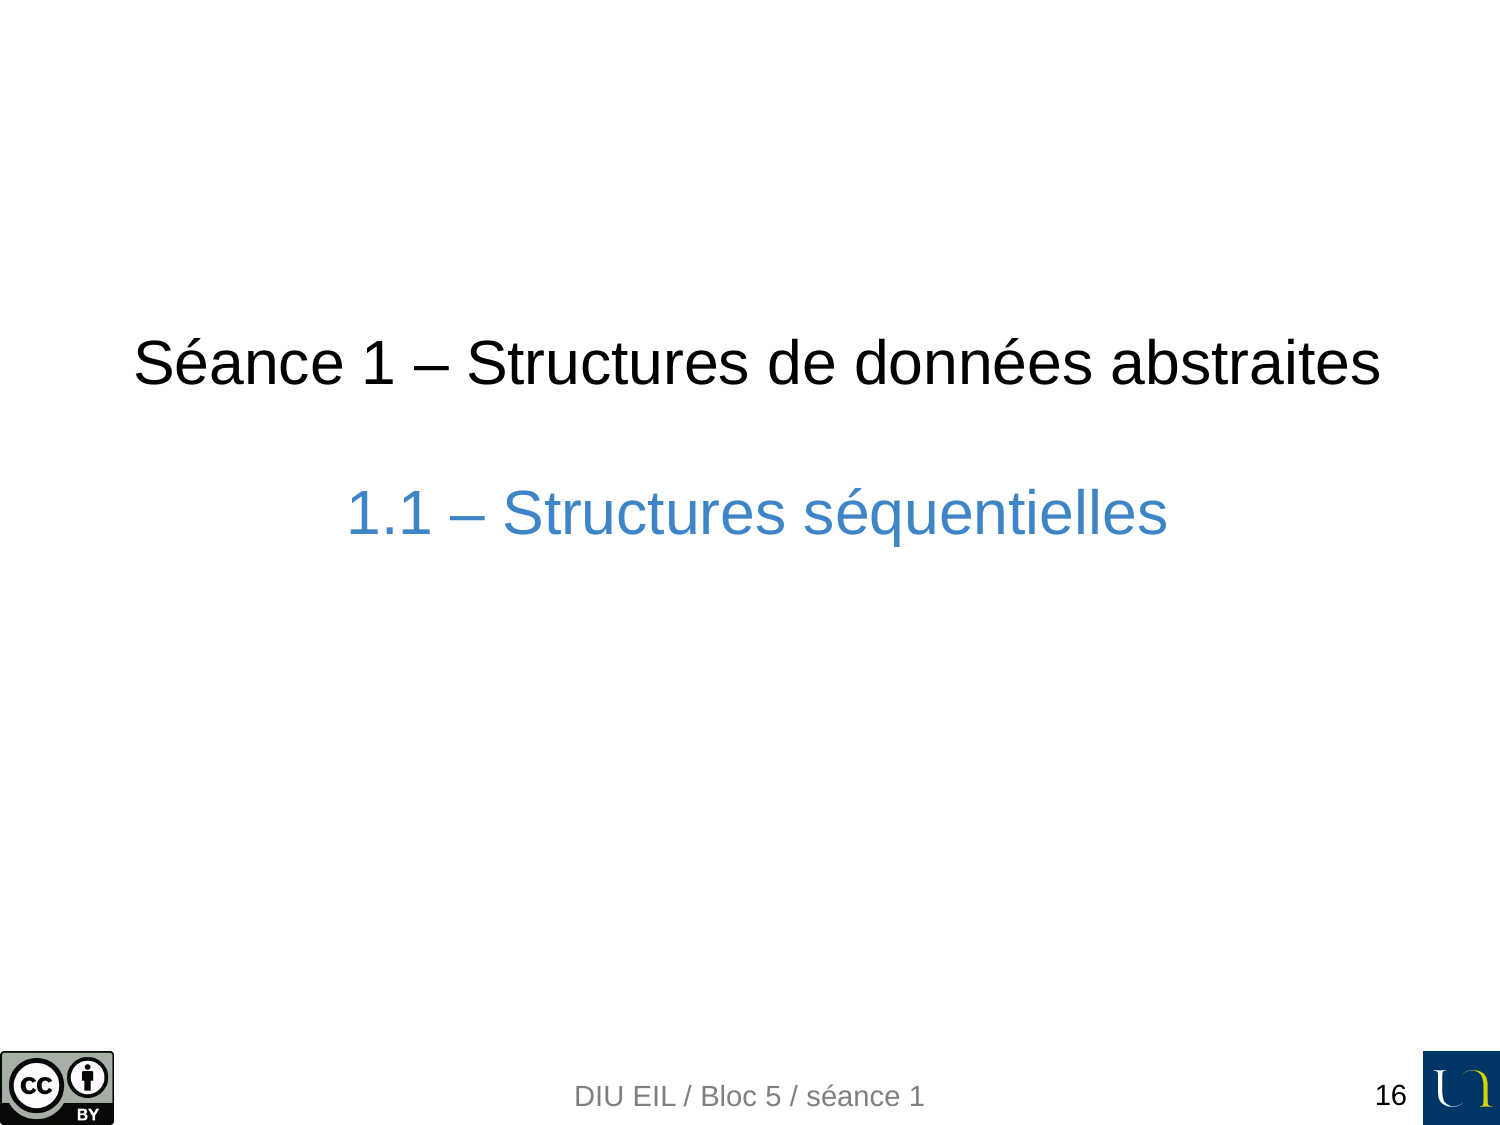

#
Séance 1 – Structures de données abstraites
1.1 – Structures séquentielles
16